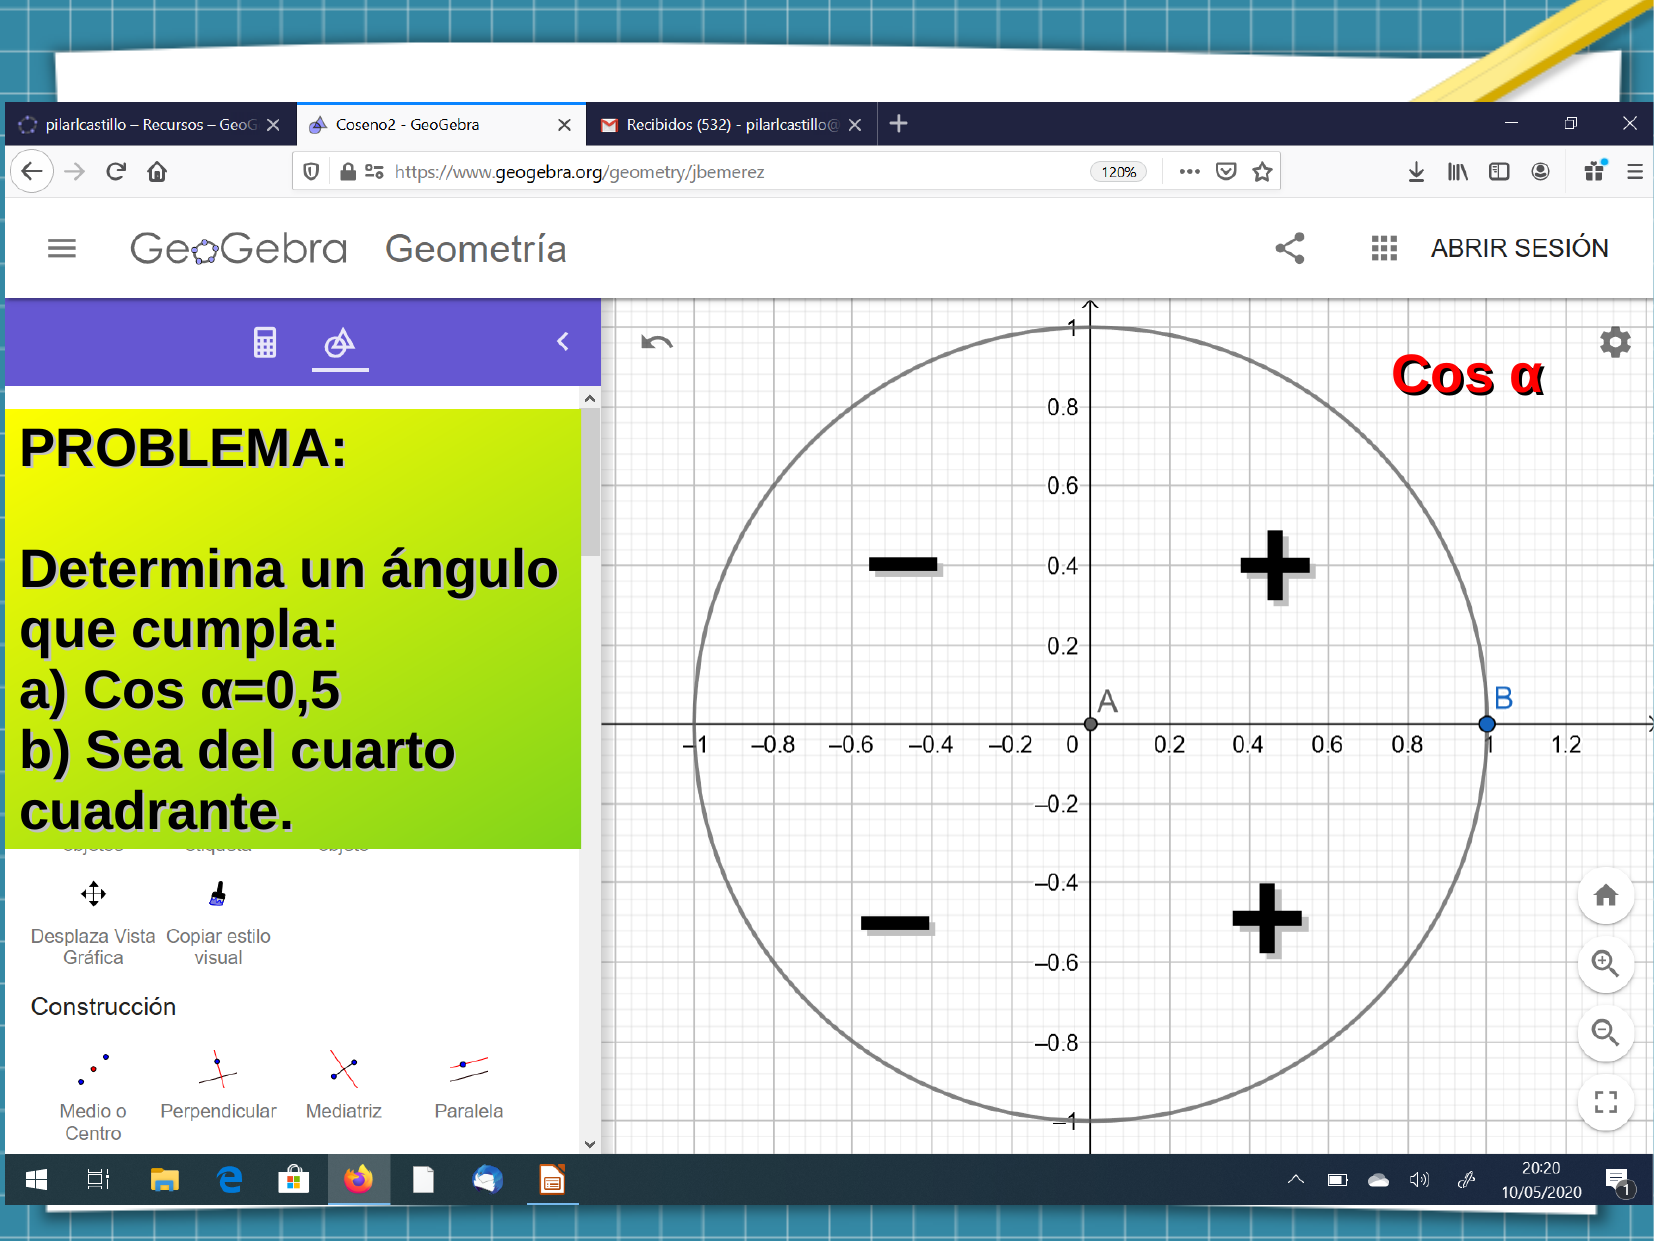

Cos α
PROBLEMA:
Determina un ángulo
que cumpla:
a) Cos α=0,5
b) Sea del cuarto
cuadrante.
–
+
–
+